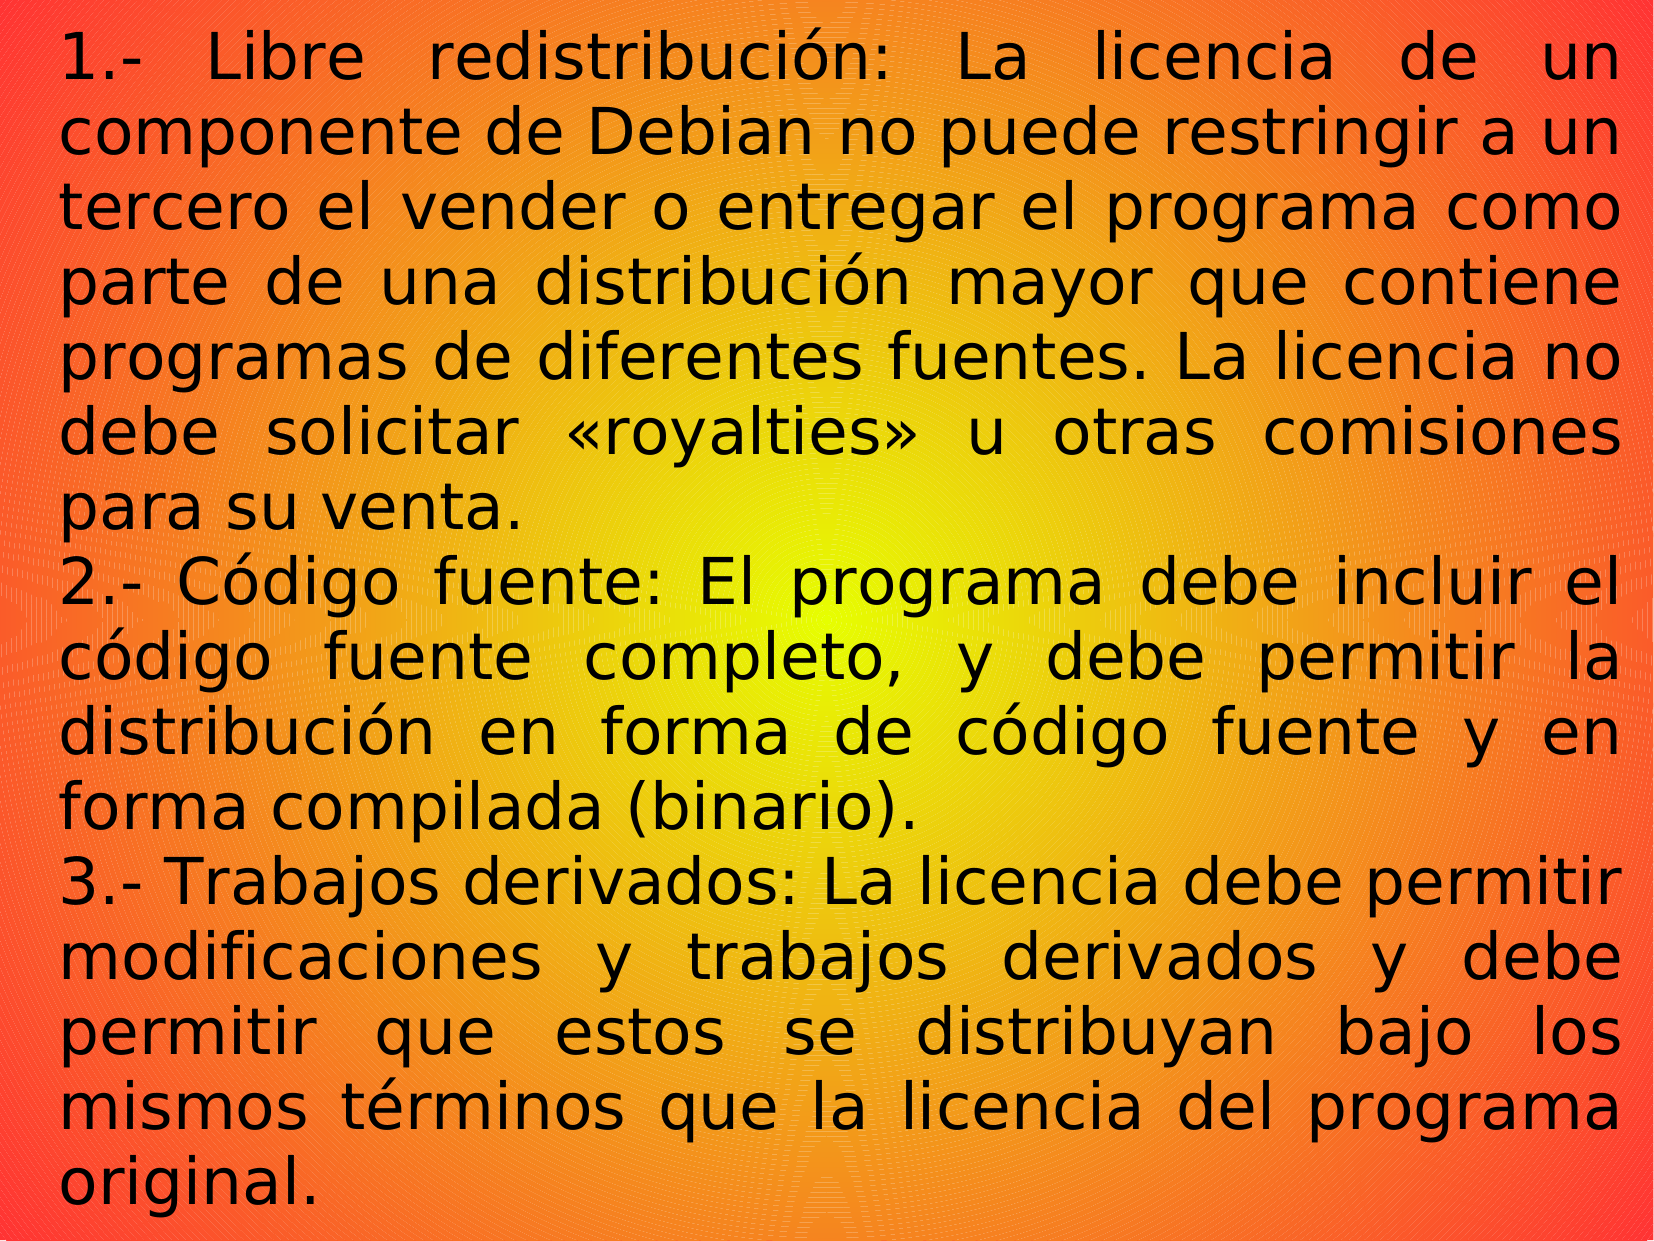

1.- Libre redistribución: La licencia de un componente de Debian no puede restringir a un tercero el vender o entregar el programa como parte de una distribución mayor que contiene programas de diferentes fuentes. La licencia no debe solicitar «royalties» u otras comisiones para su venta.
2.- Código fuente: El programa debe incluir el código fuente completo, y debe permitir la distribución en forma de código fuente y en forma compilada (binario).
3.- Trabajos derivados: La licencia debe permitir modificaciones y trabajos derivados y debe permitir que estos se distribuyan bajo los mismos términos que la licencia del programa original.
#